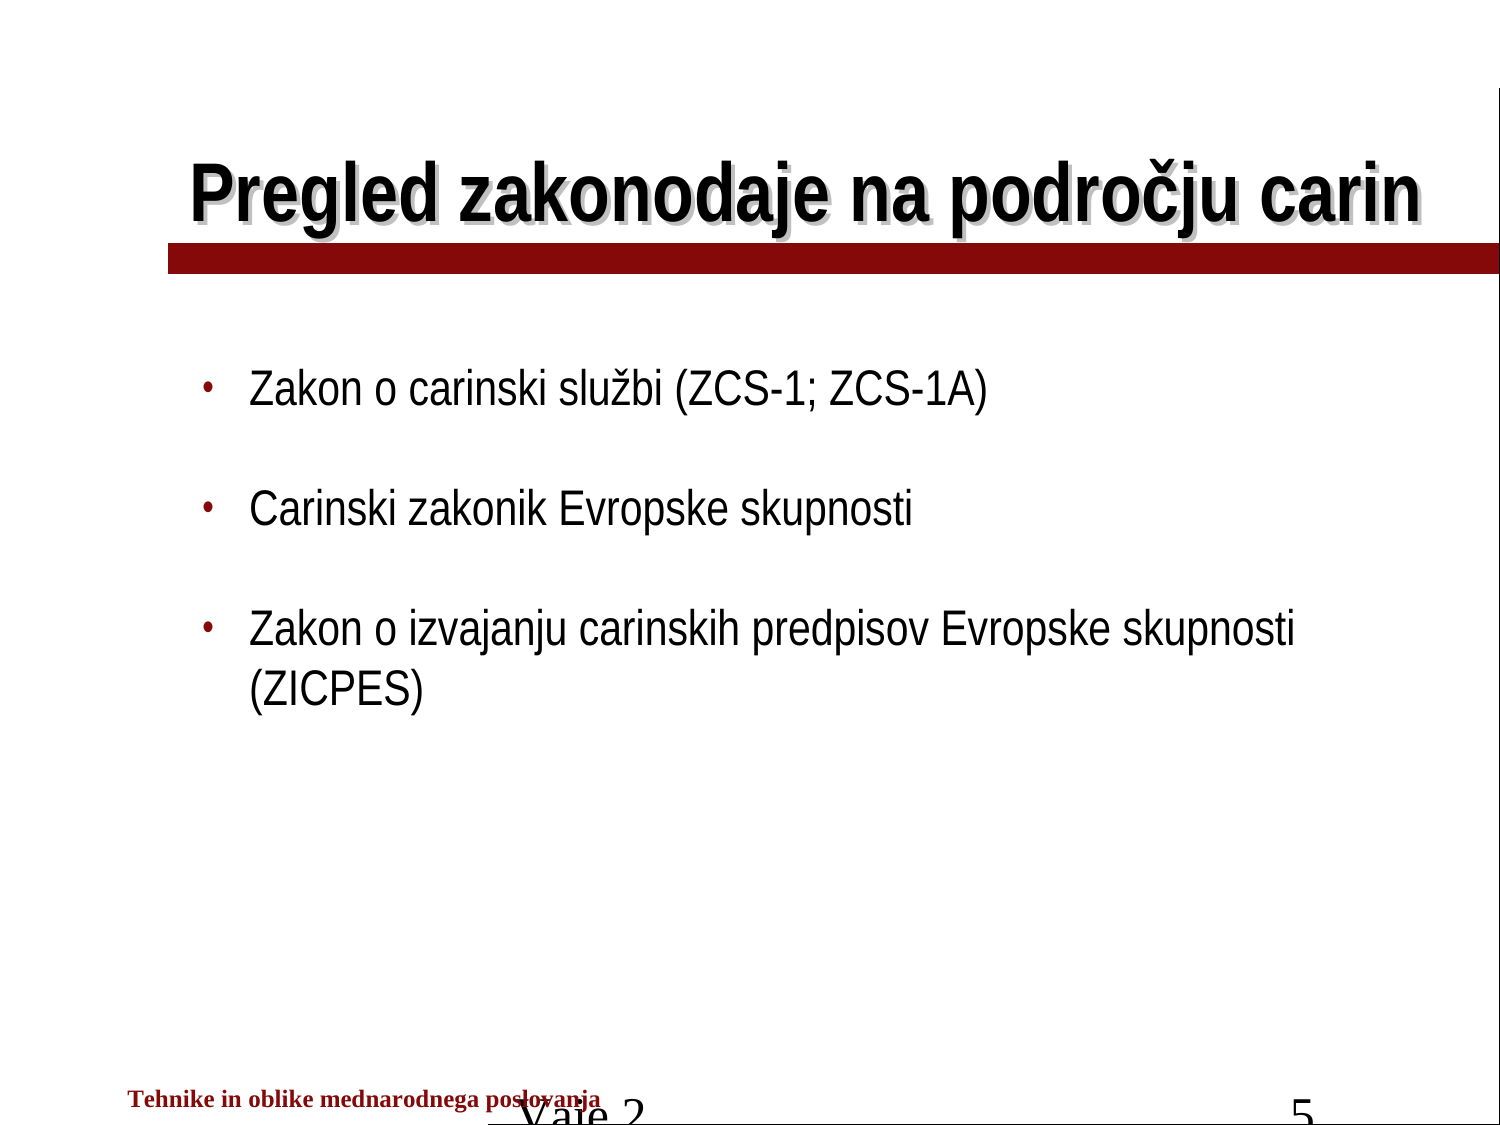

# Pregled zakonodaje na področju carin
Zakon o carinski službi (ZCS-1; ZCS-1A)
Carinski zakonik Evropske skupnosti
Zakon o izvajanju carinskih predpisov Evropske skupnosti (ZICPES)
Vaje 1
5